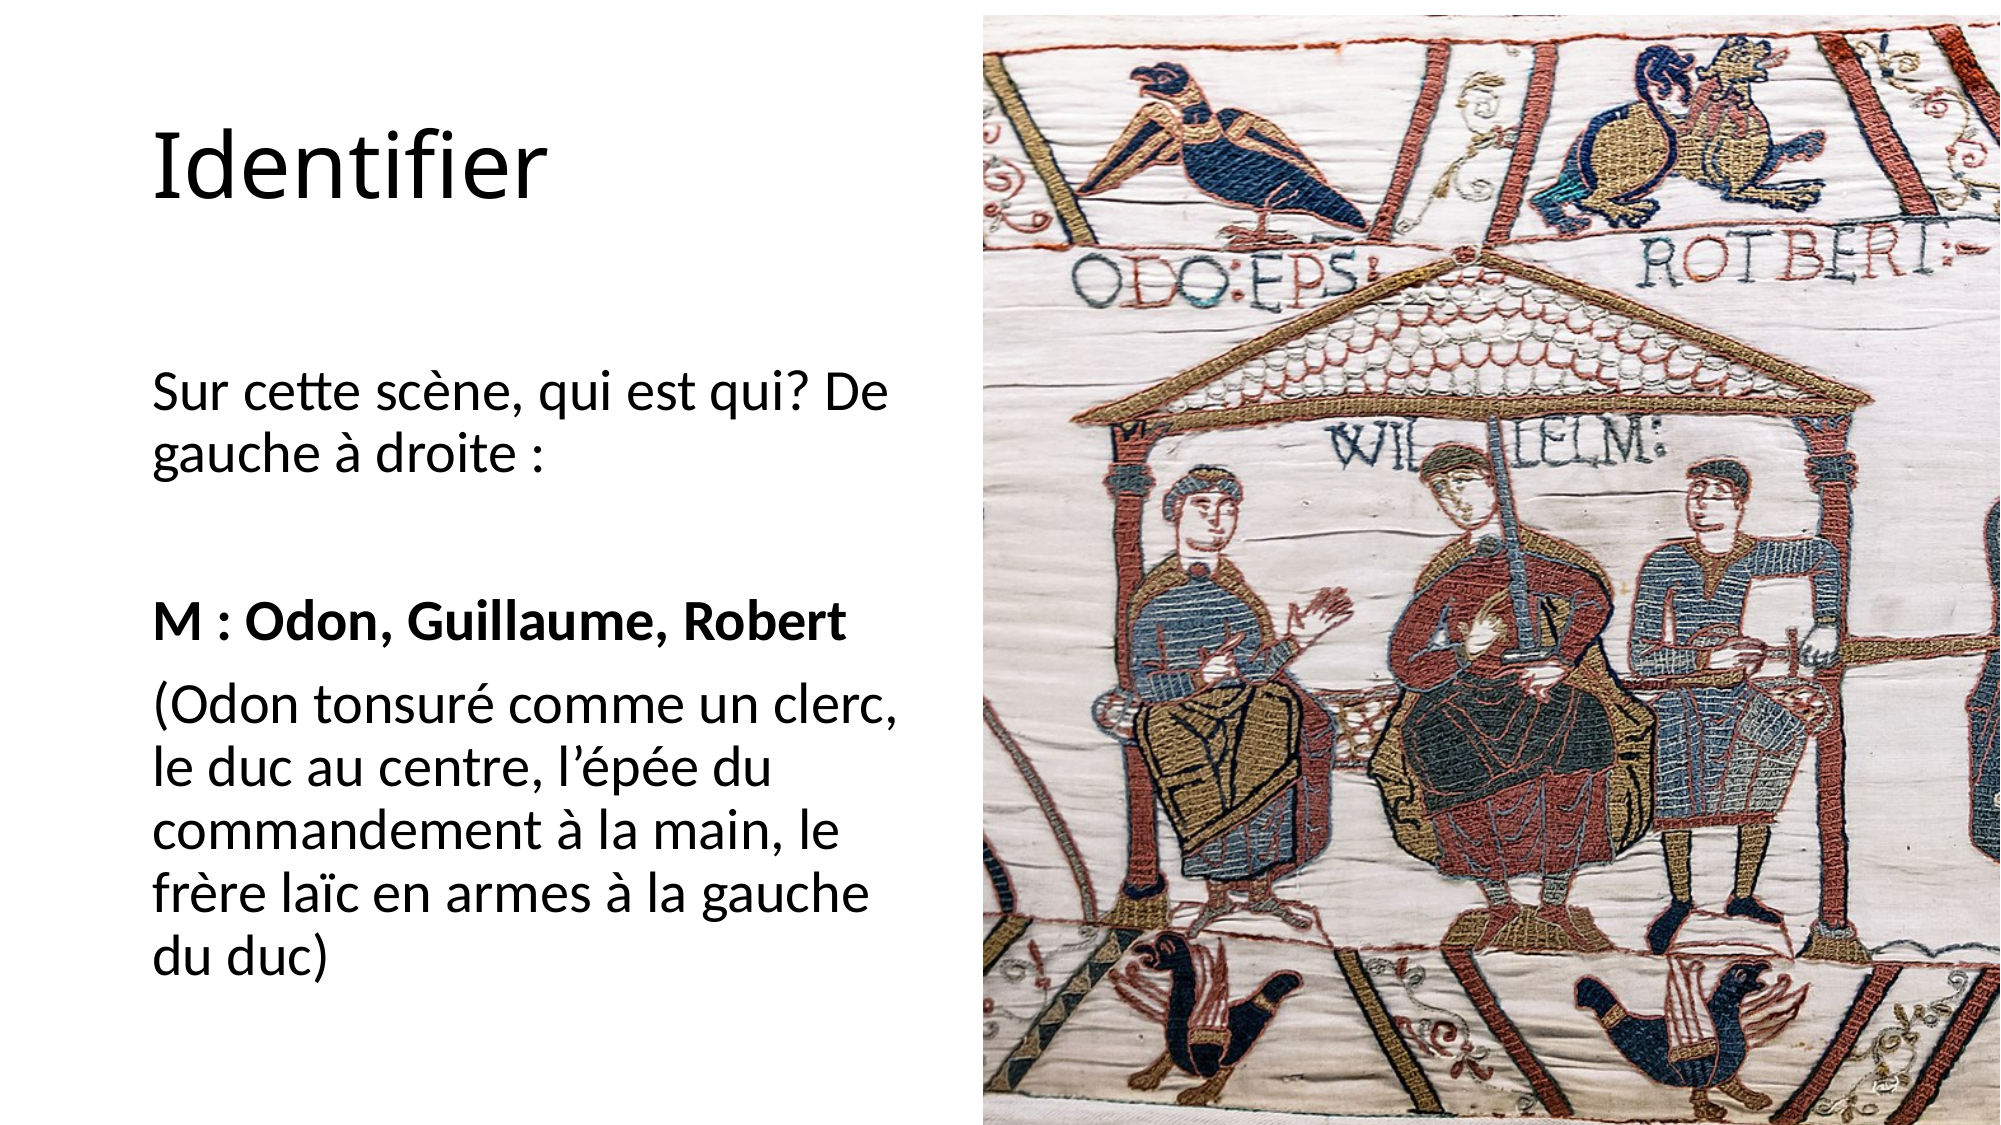

# Identifier
Sur cette scène, qui est qui? De gauche à droite :
M : Odon, Guillaume, Robert
(Odon tonsuré comme un clerc, le duc au centre, l’épée du commandement à la main, le frère laïc en armes à la gauche du duc)